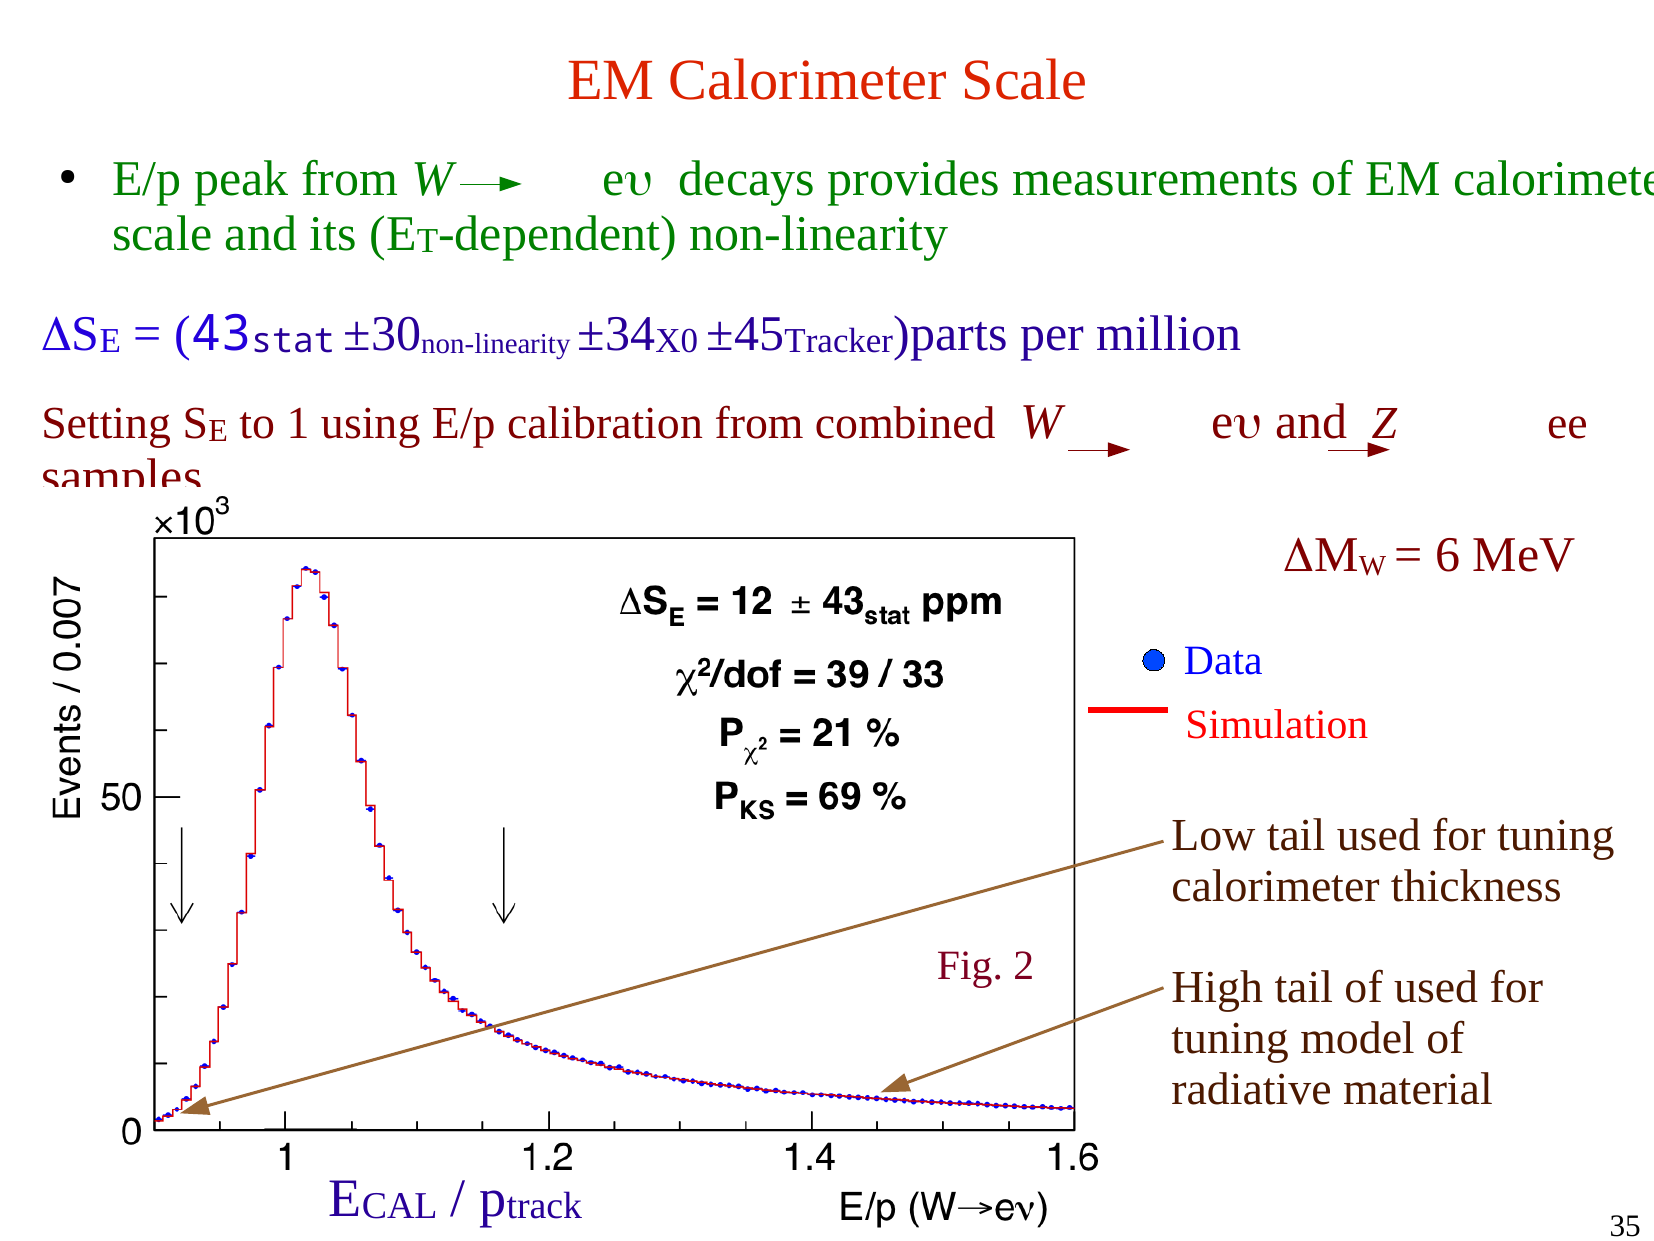

# EM Calorimeter Scale
E/p peak from W eυ decays provides measurements of EM calorimeter scale and its (ET-dependent) non-linearity
ΔSE = (43stat ±30non-linearity ±34X0 ±45Tracker)parts per million
Setting SE to 1 using E/p calibration from combined W eυ and Z ee samples
ΔMW = 6 MeV
Data
Simulation
Low tail used for tuning calorimeter thickness
High tail of used for tuning model of
radiative material
Fig. 2
ECAL / ptrack
A. V. Kotwal, JLab Users Meeting, 6/14/22